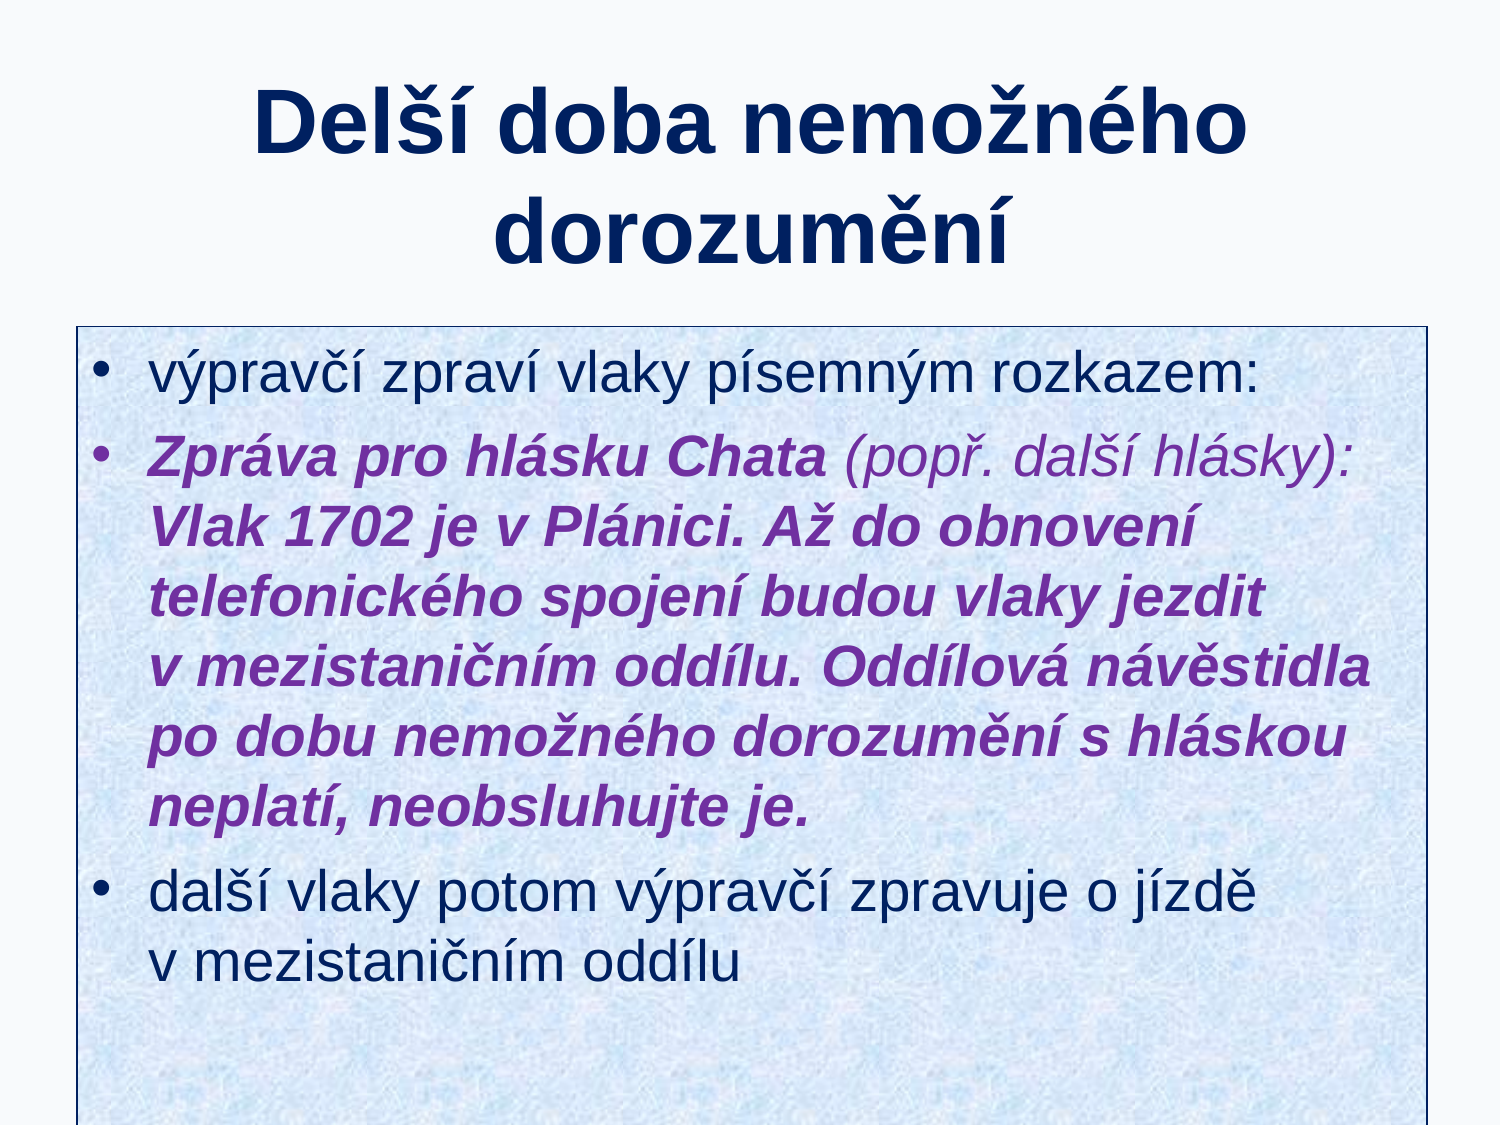

# Delší doba nemožného dorozumění
výpravčí zpraví vlaky písemným rozkazem:
Zpráva pro hlásku Chata (popř. další hlásky): Vlak 1702 je v Plánici. Až do obnovení telefonického spojení budou vlaky jezdit
v mezistaničním oddílu. Oddílová návěstidla po dobu nemožného dorozumění s hláskou neplatí, neobsluhujte je.
další vlaky potom výpravčí zpravuje o jízdě
v mezistaničním oddílu